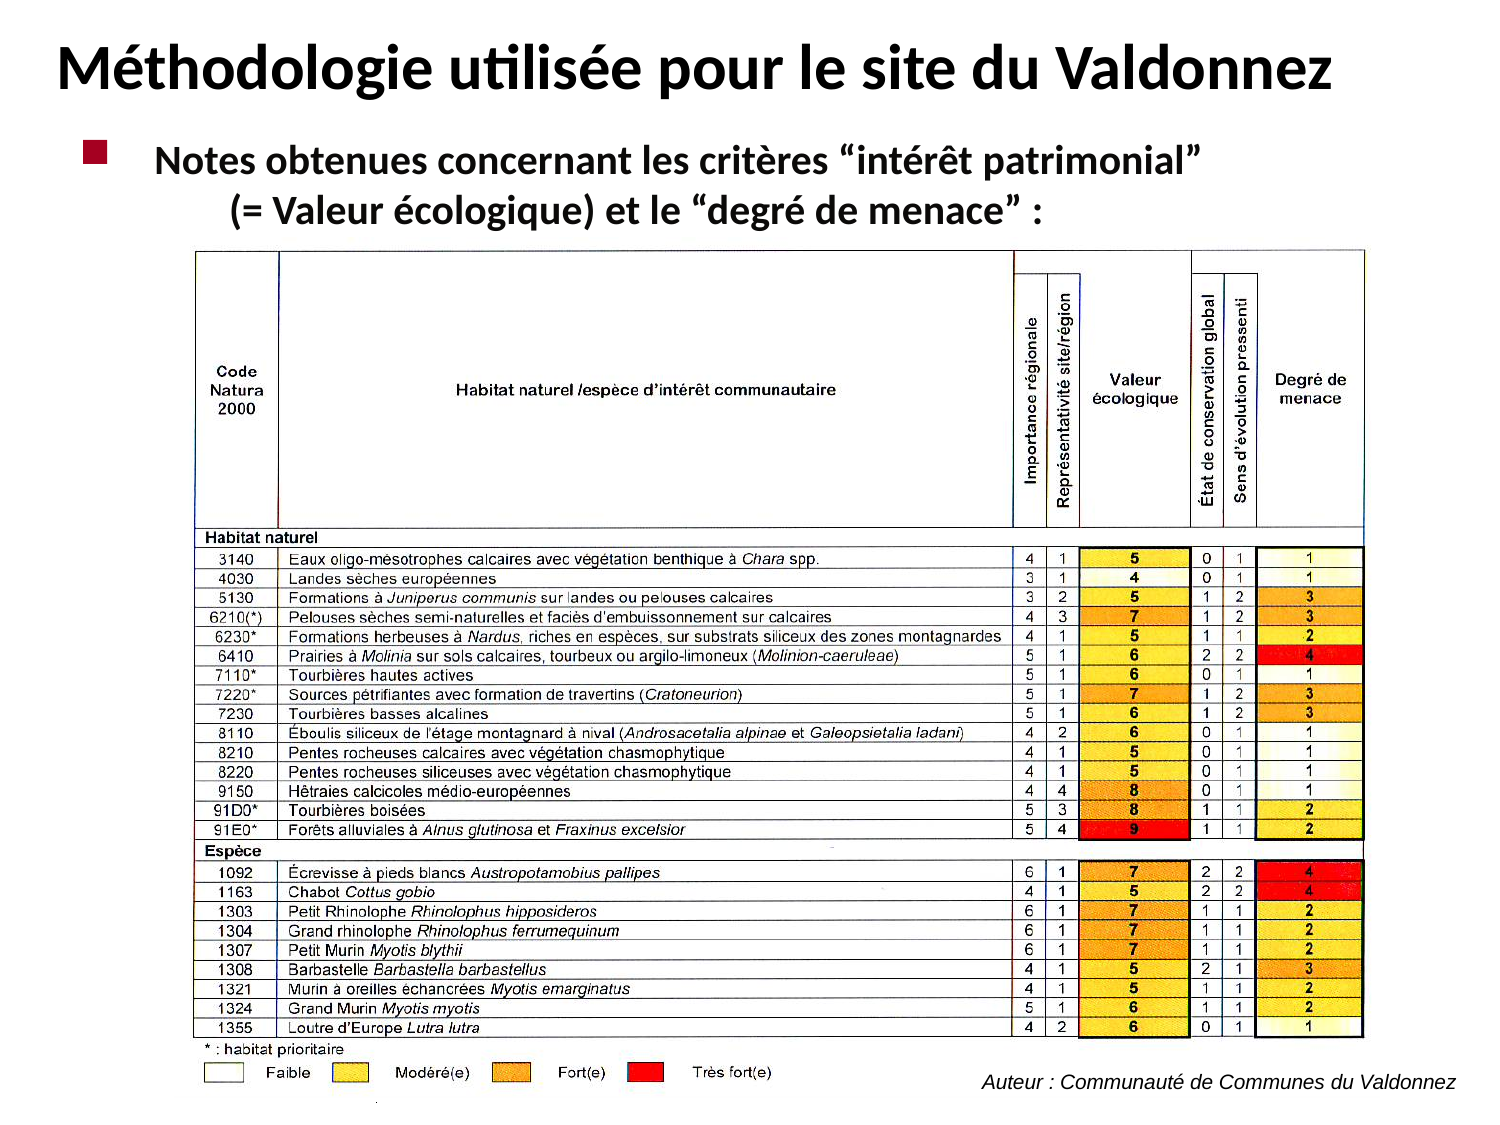

Méthodologie utilisée pour le site du Valdonnez
Notes obtenues concernant les critères “intérêt patrimonial”
(= Valeur écologique) et le “degré de menace” :
Auteur : Communauté de Communes du Valdonnez